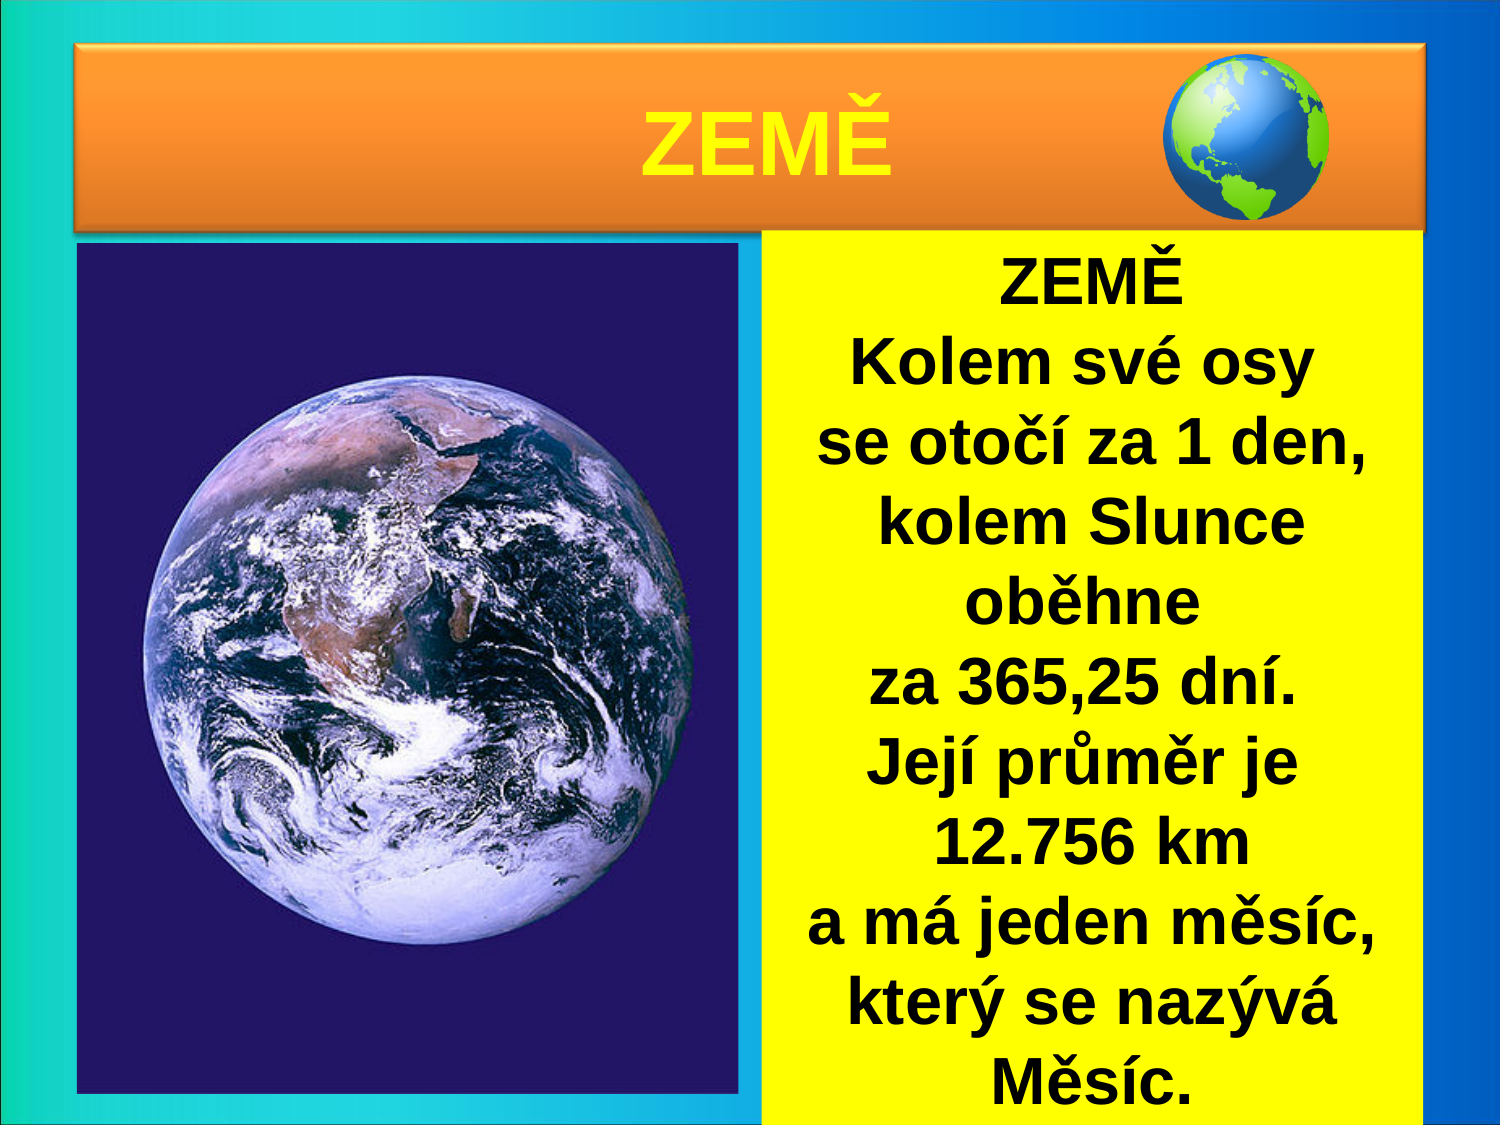

ZEMĚ
ZEMĚ
Kolem své osy
se otočí za 1 den,
kolem Slunce oběhne
za 365,25 dní.
Její průměr je
12.756 km
a má jeden měsíc, který se nazývá Měsíc.